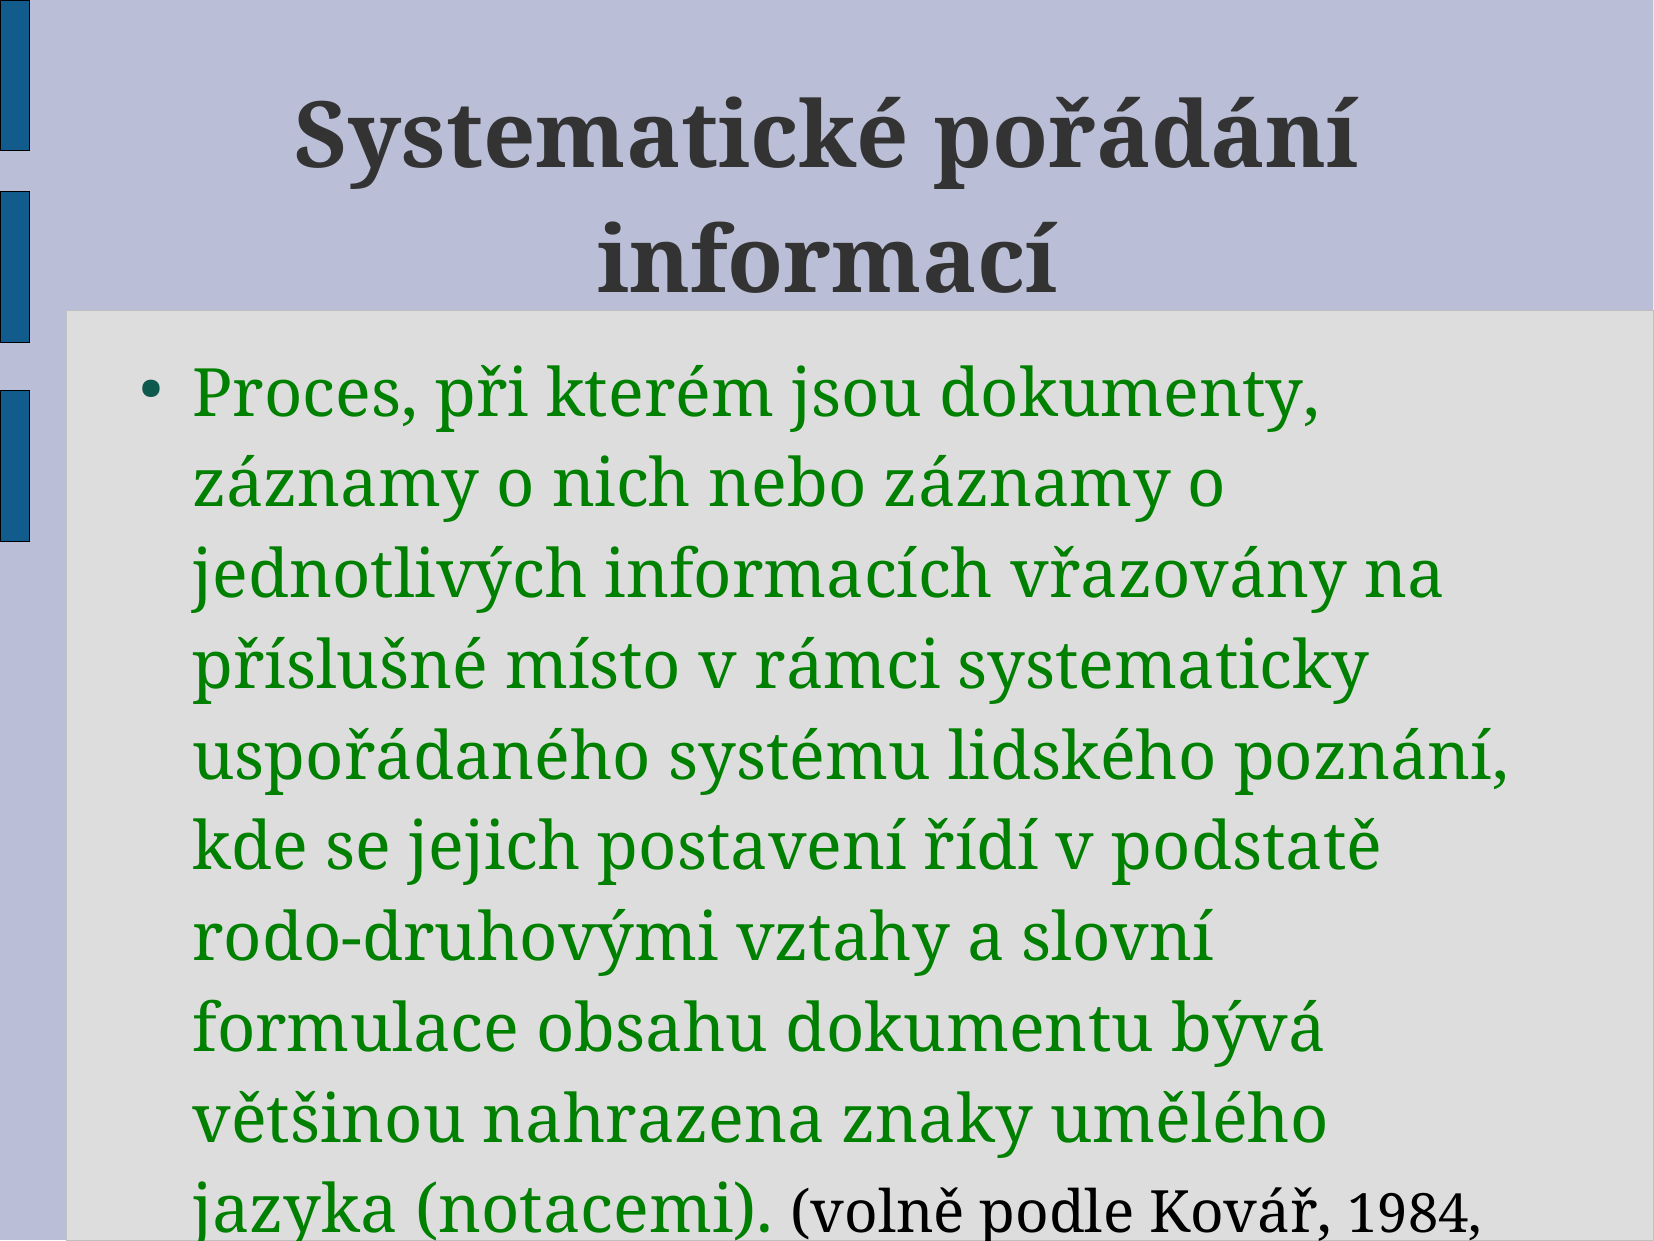

# Systematické pořádání informací
Proces, při kterém jsou dokumenty, záznamy o nich nebo záznamy o jednotlivých informacích vřazovány na příslušné místo v rámci systematicky uspořádaného systému lidského poznání, kde se jejich postavení řídí v podstatě rodo-druhovými vztahy a slovní formulace obsahu dokumentu bývá většinou nahrazena znaky umělého jazyka (notacemi). (volně podle Kovář, 1984, s. 13)
ekv třídění, klasifikace, systematické zpracování, systematická katalogizace
vyjadřovacím prostředkem je systematický SJ